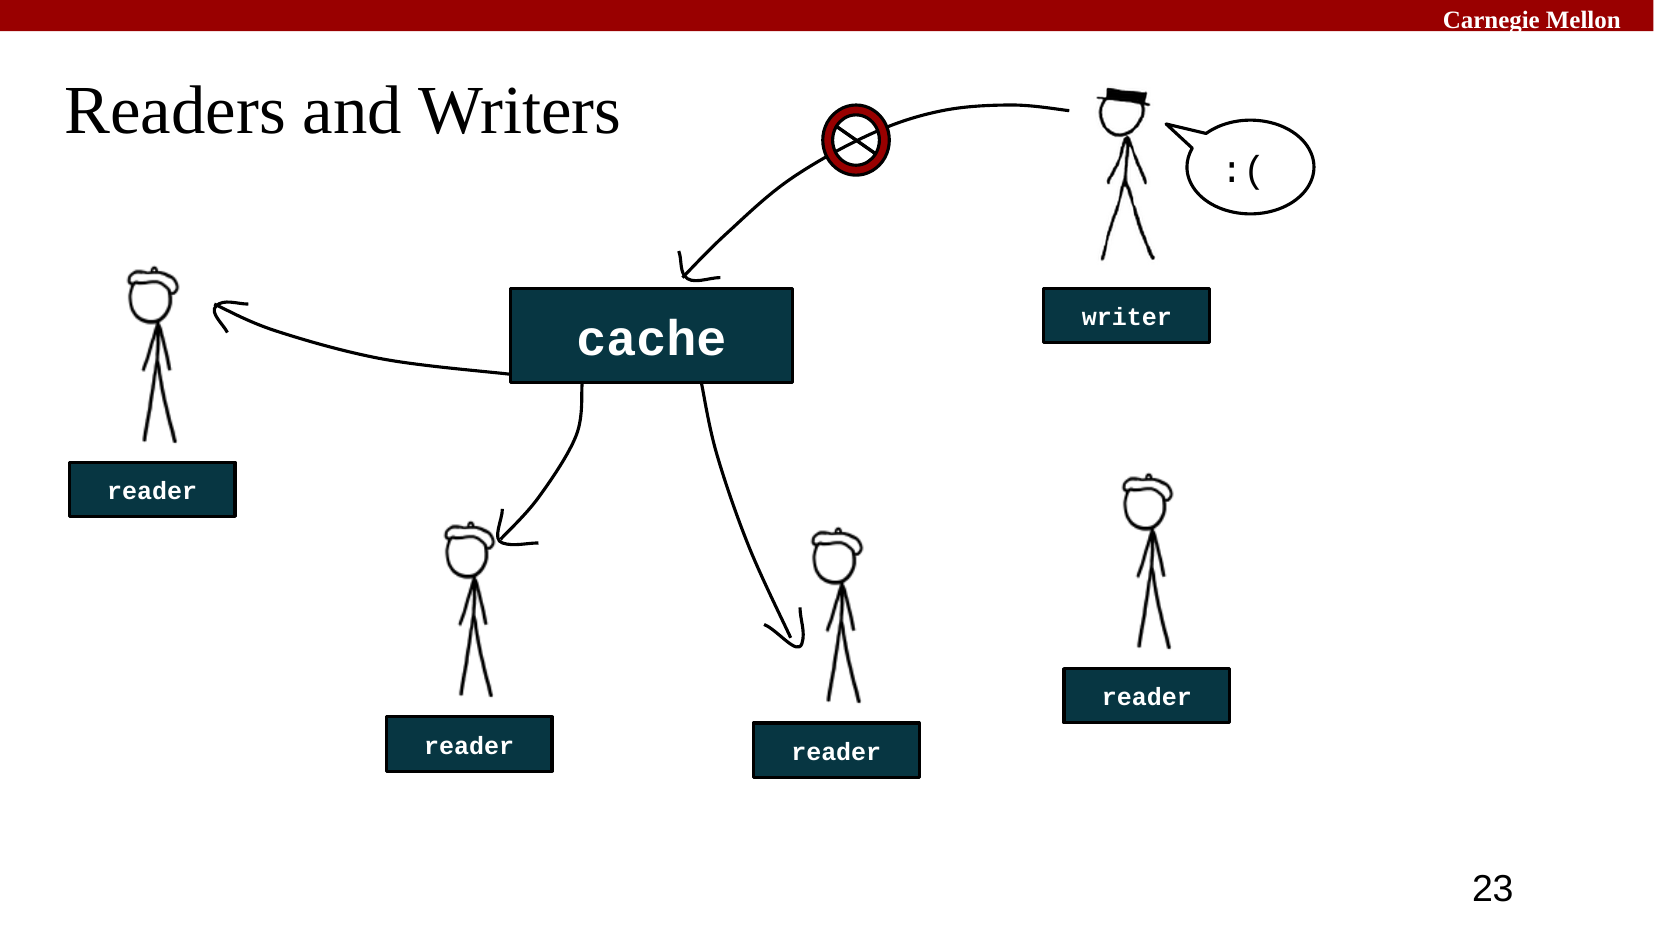

# Readers and Writers
:(
cache
writer
reader
reader
reader
reader